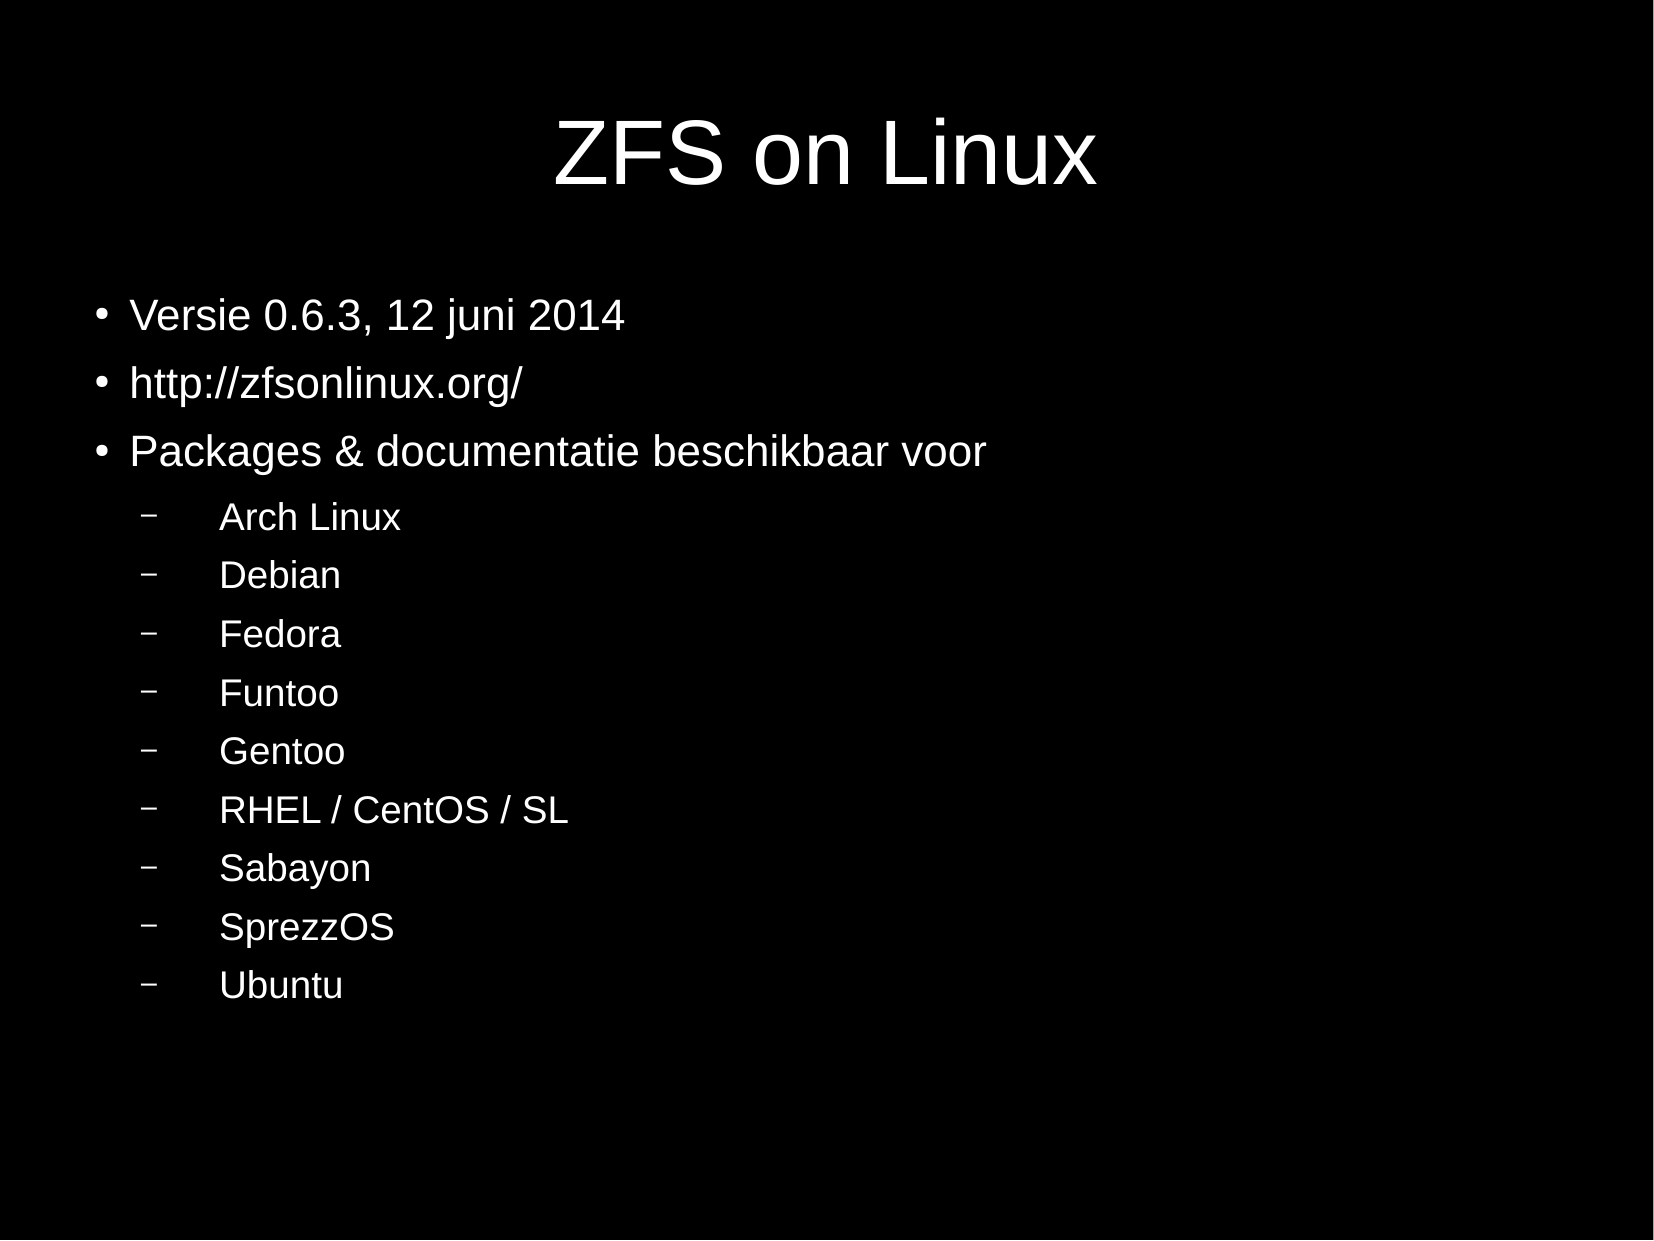

# ZFS on Linux
Versie 0.6.3, 12 juni 2014
http://zfsonlinux.org/
Packages & documentatie beschikbaar voor
 Arch Linux
 Debian
 Fedora
 Funtoo
 Gentoo
 RHEL / CentOS / SL
 Sabayon
 SprezzOS
 Ubuntu